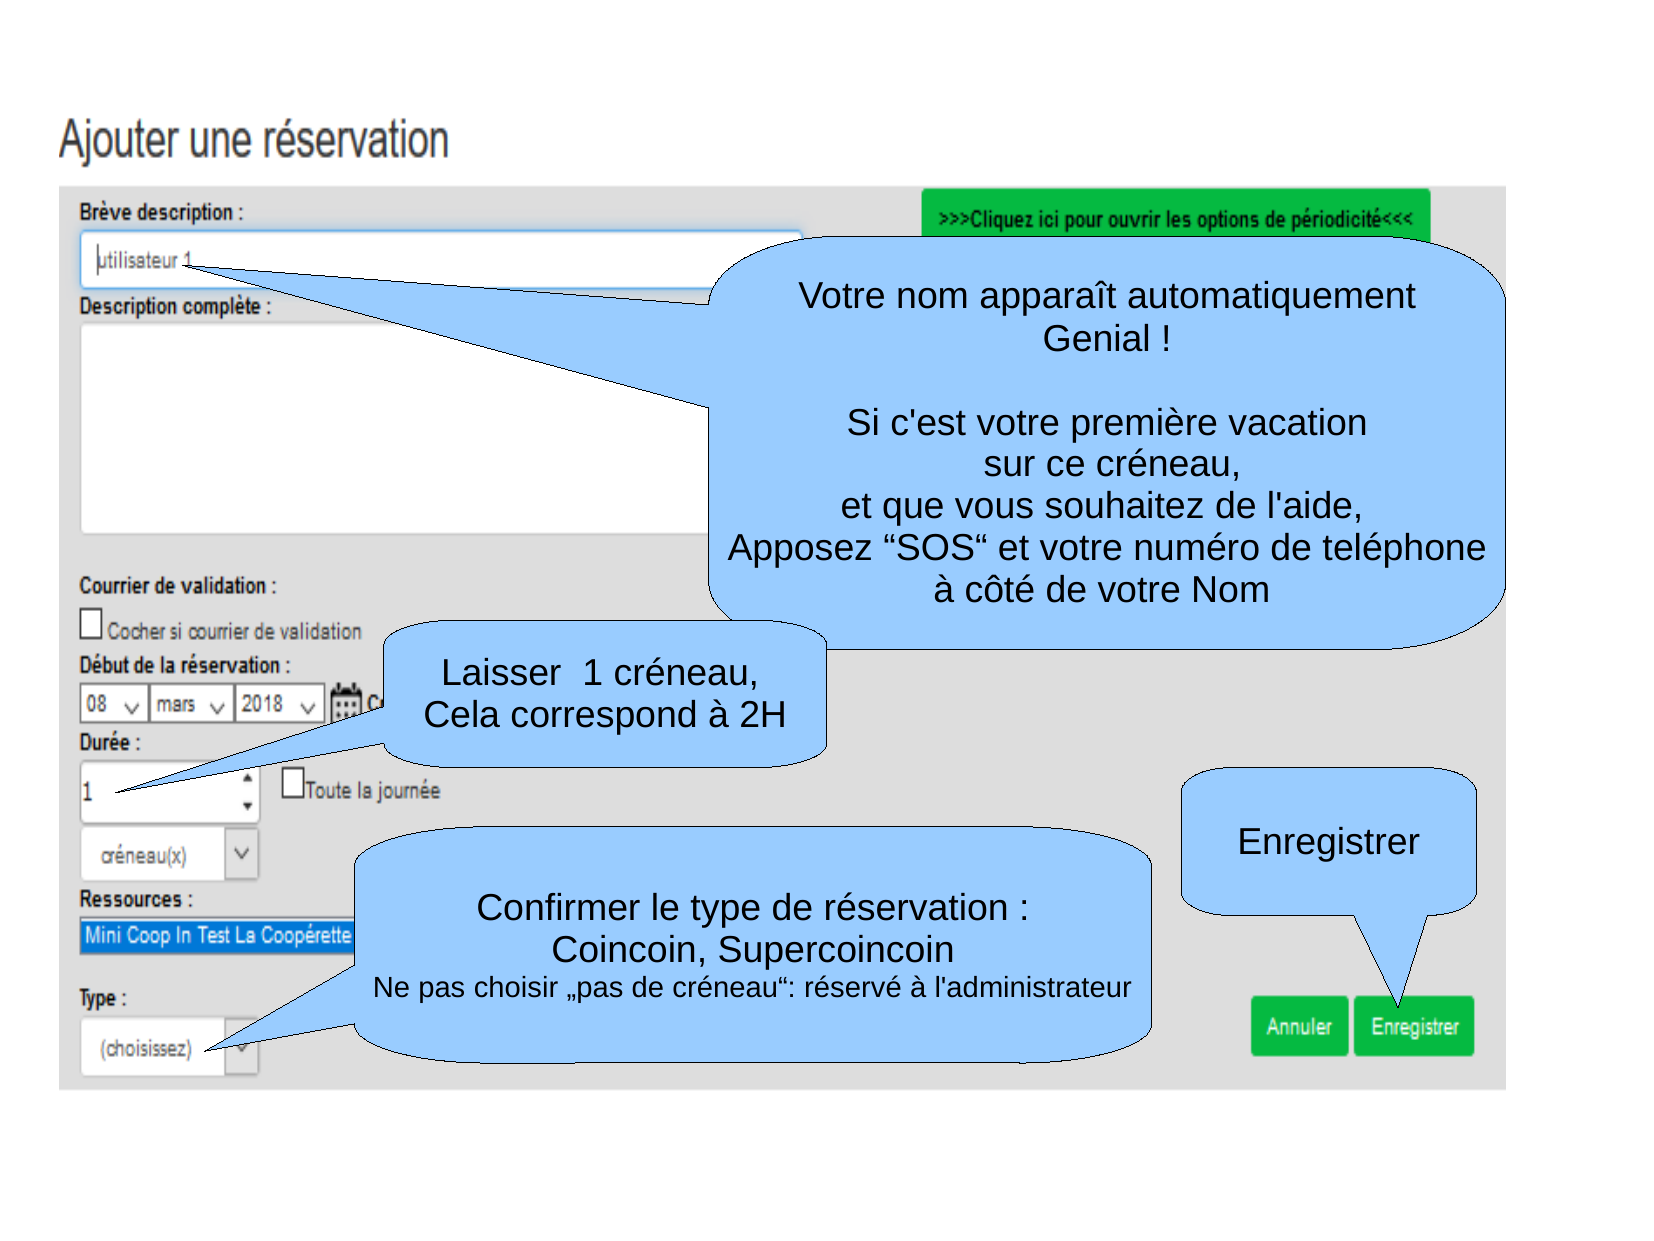

Votre nom apparaît automatiquement
Genial !
Si c'est votre première vacation
 sur ce créneau,
et que vous souhaitez de l'aide,
Apposez “SOS“ et votre numéro de teléphone
à côté de votre Nom
Laisser 1 créneau,
Cela correspond à 2H
Enregistrer
Confirmer le type de réservation :
Coincoin, Supercoincoin
Ne pas choisir „pas de créneau“: réservé à l'administrateur